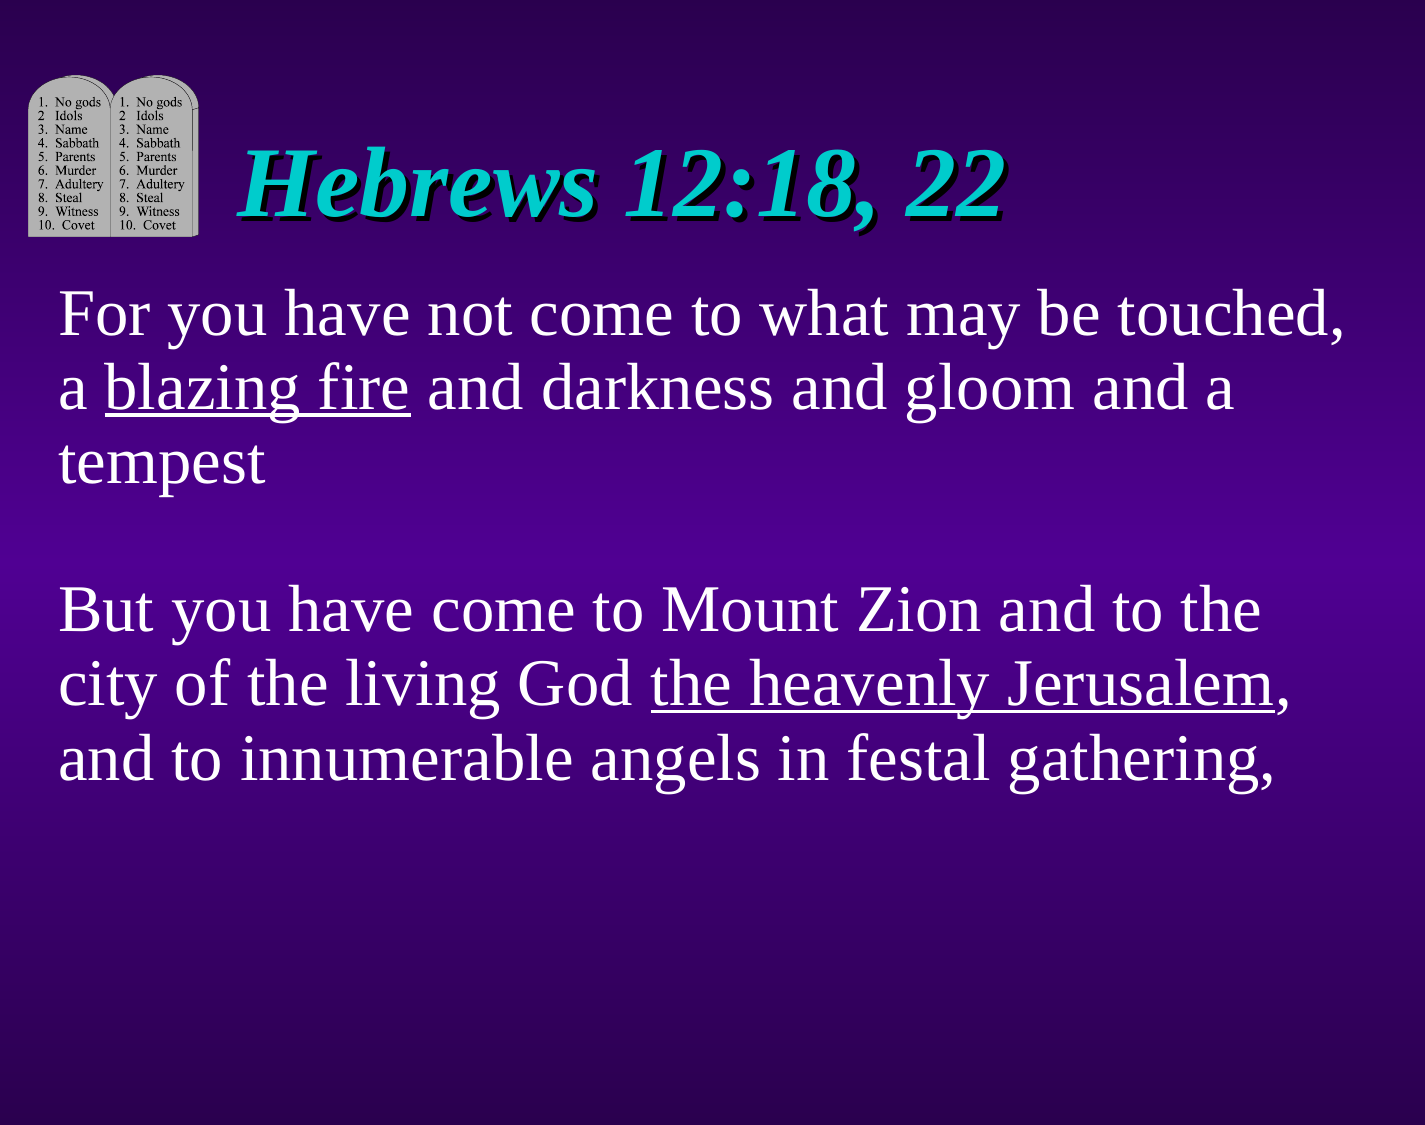

# Hebrews 12:18, 22
For you have not come to what may be touched, a blazing fire and darkness and gloom and a tempest
But you have come to Mount Zion and to the city of the living God the heavenly Jerusalem, and to innumerable angels in festal gathering,